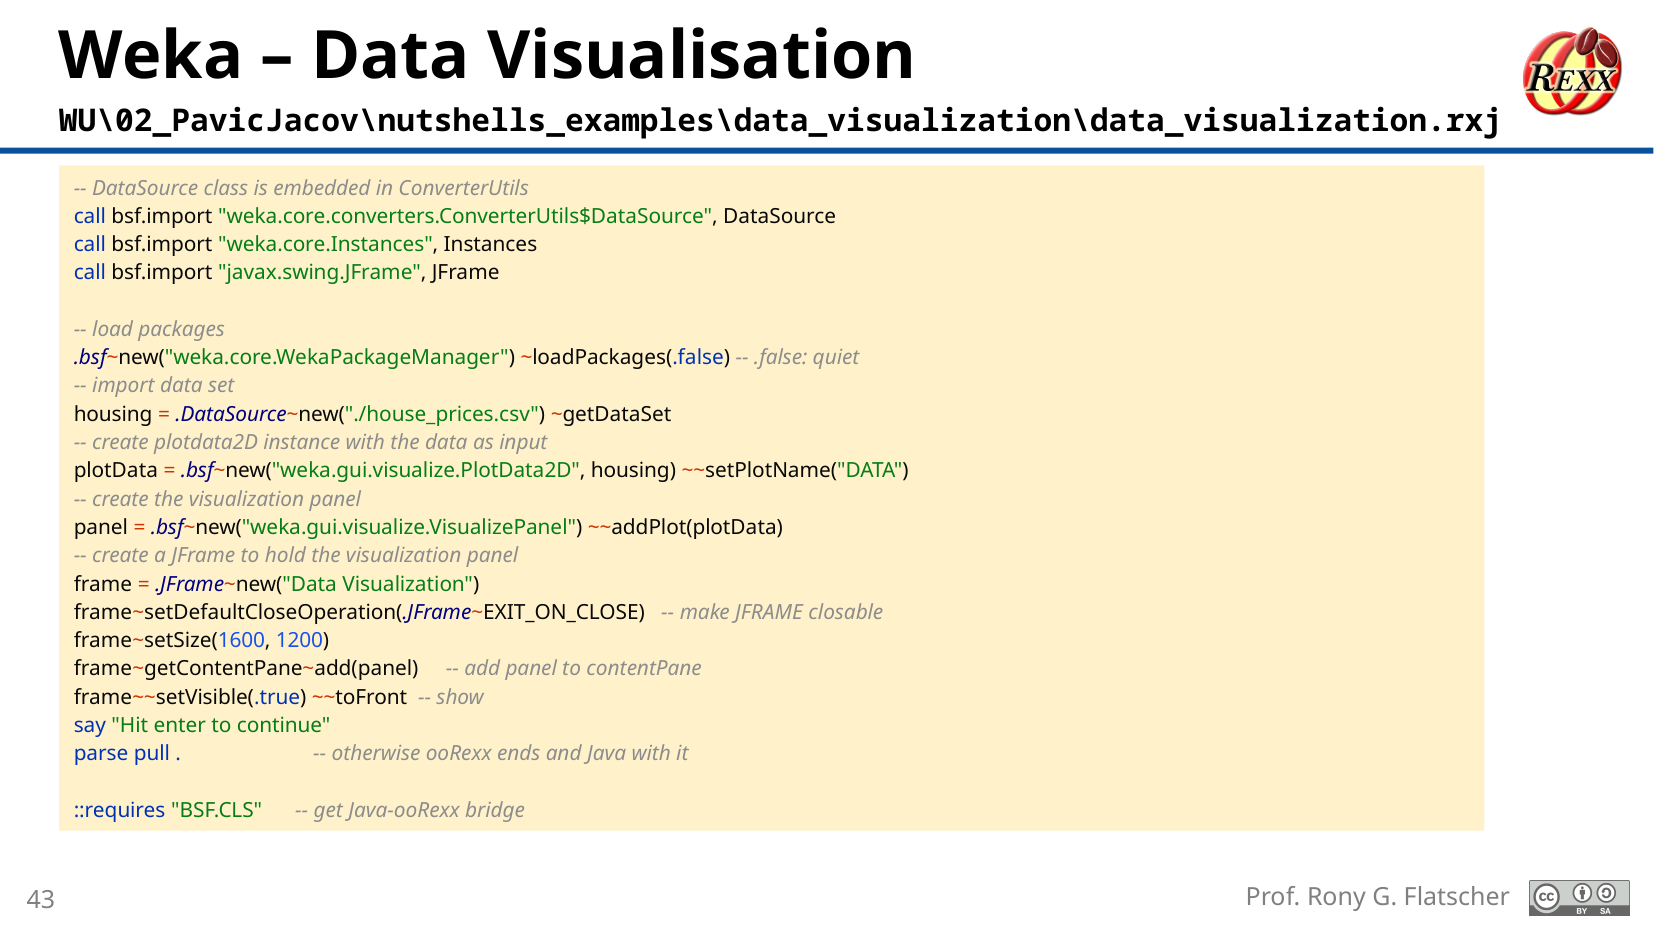

# Weka – Data Visualisation WU\02_PavicJacov\nutshells_examples\data_visualization\data_visualization.rxj
-- DataSource class is embedded in ConverterUtils
call bsf.import "weka.core.converters.ConverterUtils$DataSource", DataSource
call bsf.import "weka.core.Instances", Instances
call bsf.import "javax.swing.JFrame", JFrame
-- load packages
.bsf~new("weka.core.WekaPackageManager") ~loadPackages(.false) -- .false: quiet
-- import data set
housing = .DataSource~new("./house_prices.csv") ~getDataSet
-- create plotdata2D instance with the data as input
plotData = .bsf~new("weka.gui.visualize.PlotData2D", housing) ~~setPlotName("DATA")
-- create the visualization panel
panel = .bsf~new("weka.gui.visualize.VisualizePanel") ~~addPlot(plotData)
-- create a JFrame to hold the visualization panel
frame = .JFrame~new("Data Visualization")
frame~setDefaultCloseOperation(.JFrame~EXIT_ON_CLOSE) -- make JFRAME closable
frame~setSize(1600, 1200)
frame~getContentPane~add(panel) -- add panel to contentPane
frame~~setVisible(.true) ~~toFront -- show
say "Hit enter to continue"
parse pull . -- otherwise ooRexx ends and Java with it
::requires "BSF.CLS"	-- get Java-ooRexx bridge